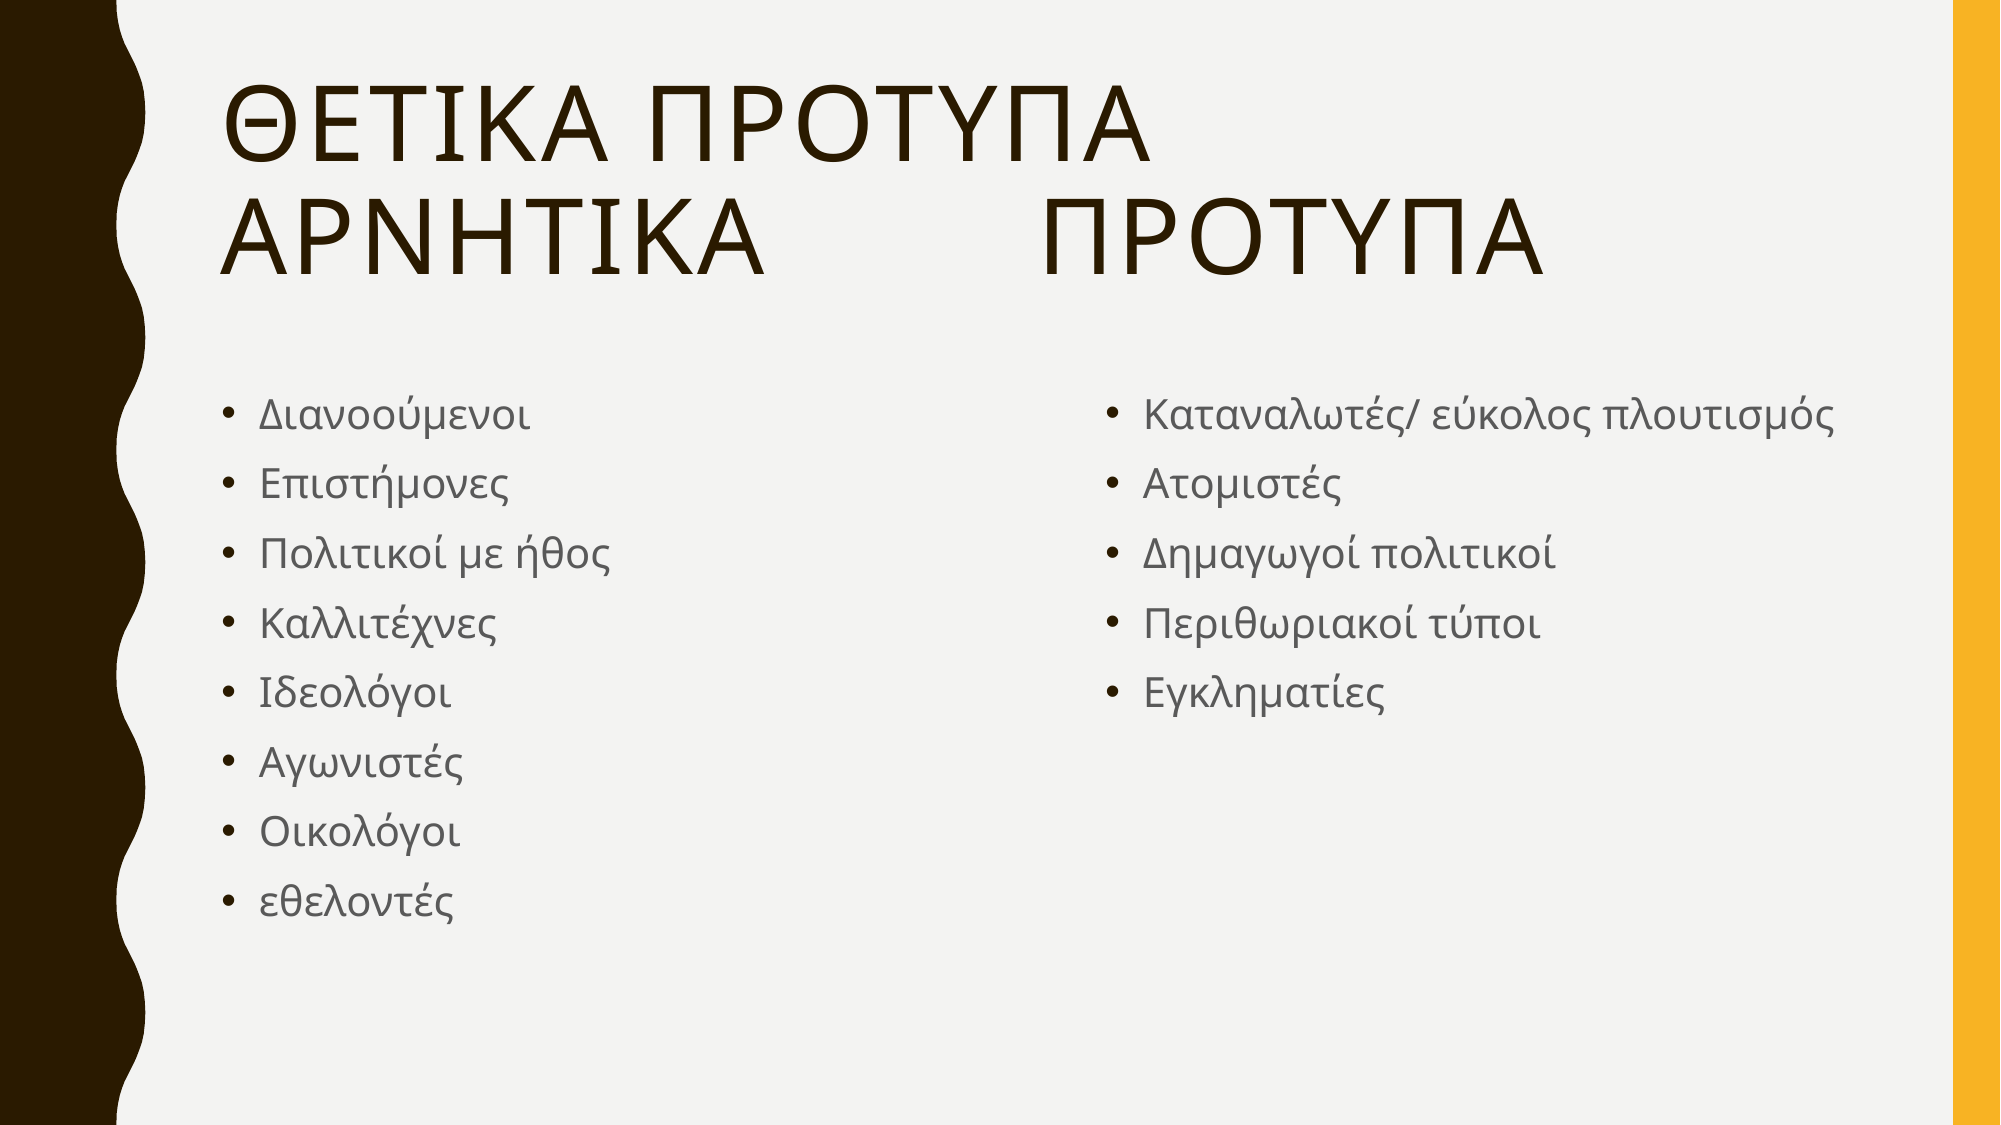

# Θετικα προτυπα αρνητικα 							προτυπα
Διανοούμενοι
Επιστήμονες
Πολιτικοί με ήθος
Καλλιτέχνες
Ιδεολόγοι
Αγωνιστές
Οικολόγοι
εθελοντές
Καταναλωτές/ εύκολος πλουτισμός
Ατομιστές
Δημαγωγοί πολιτικοί
Περιθωριακοί τύποι
Εγκληματίες